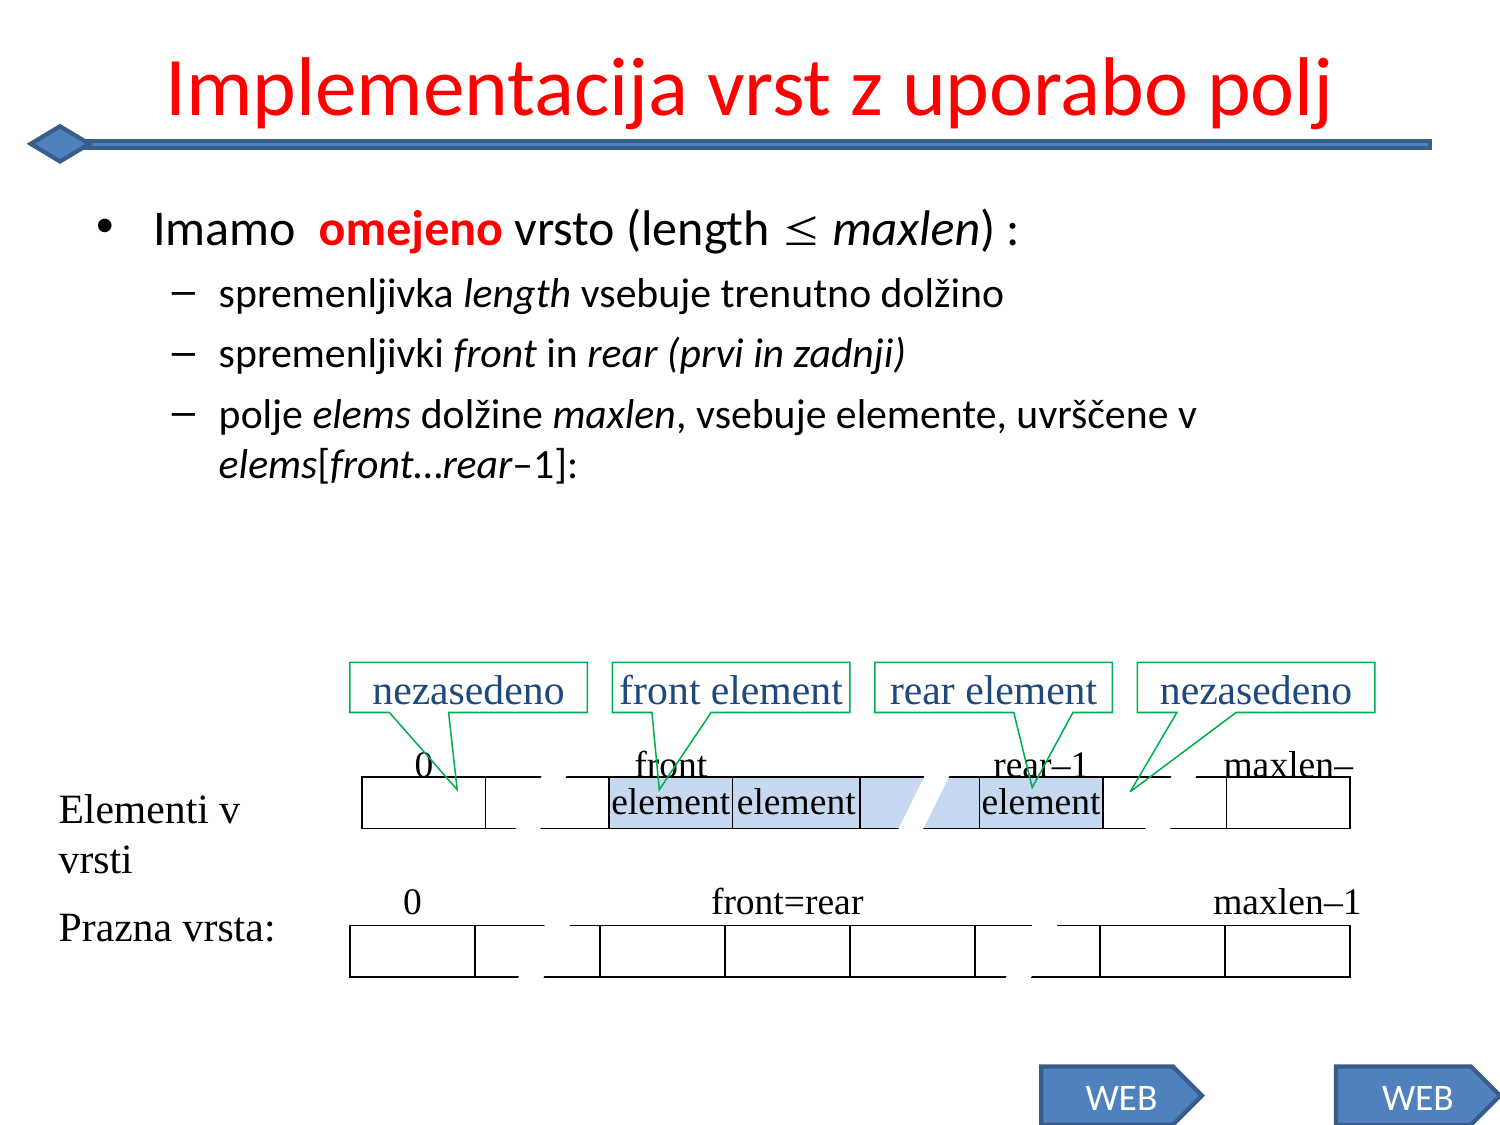

# Implementacija vrst z uporabo polj
Imamo omejeno vrsto (length  maxlen) :
spremenljivka length vsebuje trenutno dolžino
spremenljivki front in rear (prvi in zadnji)
polje elems dolžine maxlen, vsebuje elemente, uvrščene v elems[front…rear–1]:
nezasedeno
nezasedeno
front element
rear element
0
front
rear–1
maxlen–1
element
element
element
Elementi v vrsti
0
front=rear
maxlen–1
Prazna vrsta:
WEB
WEB